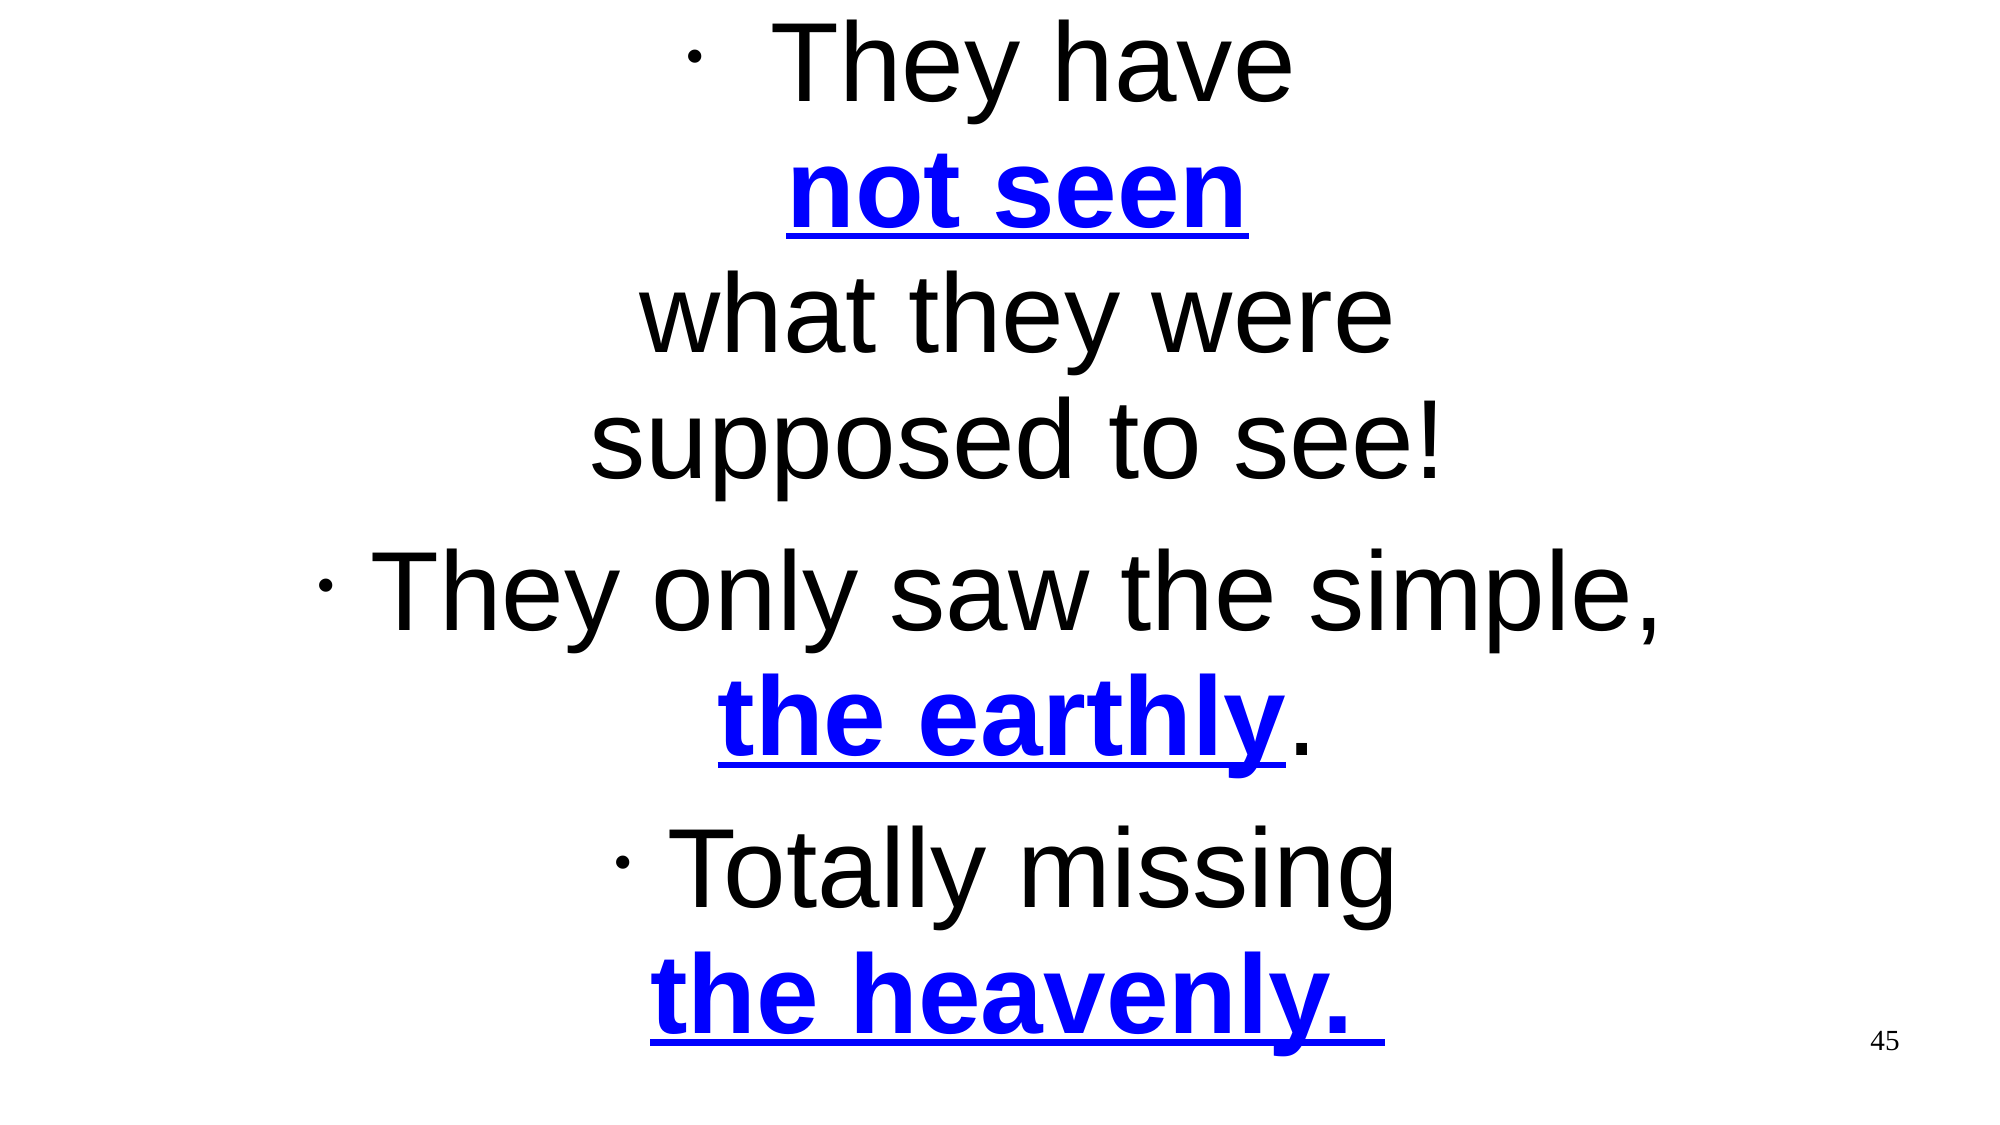

# They have not seen what they were supposed to see!
They only saw the simple,
the earthly.
Totally missing
the heavenly.
45